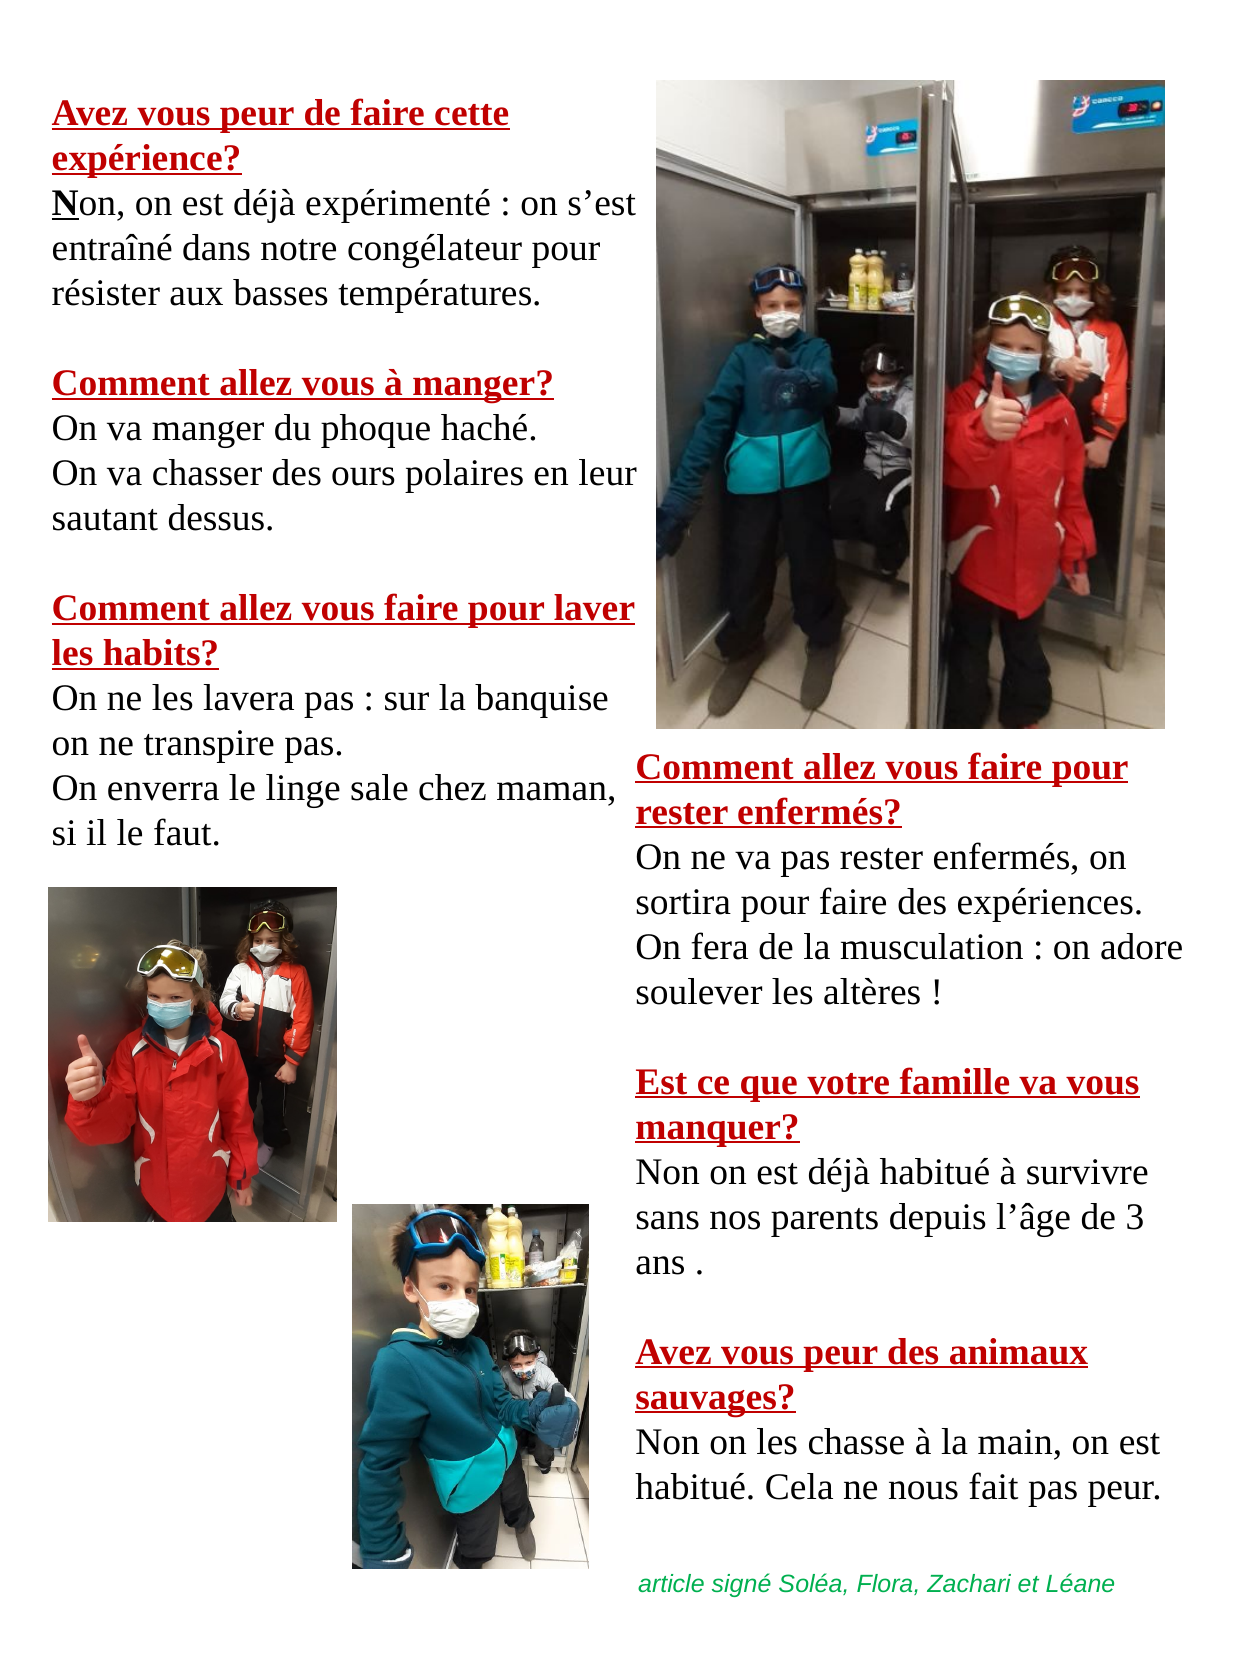

Avez vous peur de faire cette expérience?
Non, on est déjà expérimenté : on s’est entraîné dans notre congélateur pour résister aux basses températures.
Comment allez vous à manger?
On va manger du phoque haché.
On va chasser des ours polaires en leur sautant dessus.
Comment allez vous faire pour laver les habits?
On ne les lavera pas : sur la banquise on ne transpire pas.
On enverra le linge sale chez maman, si il le faut.
1
Comment allez vous faire pour rester enfermés?
On ne va pas rester enfermés, on sortira pour faire des expériences.
On fera de la musculation : on adore soulever les altères !
Est ce que votre famille va vous manquer?
Non on est déjà habitué à survivre sans nos parents depuis l’âge de 3 ans .
Avez vous peur des animaux sauvages?
Non on les chasse à la main, on est habitué. Cela ne nous fait pas peur.
# article signé Soléa, Flora, Zachari et Léane